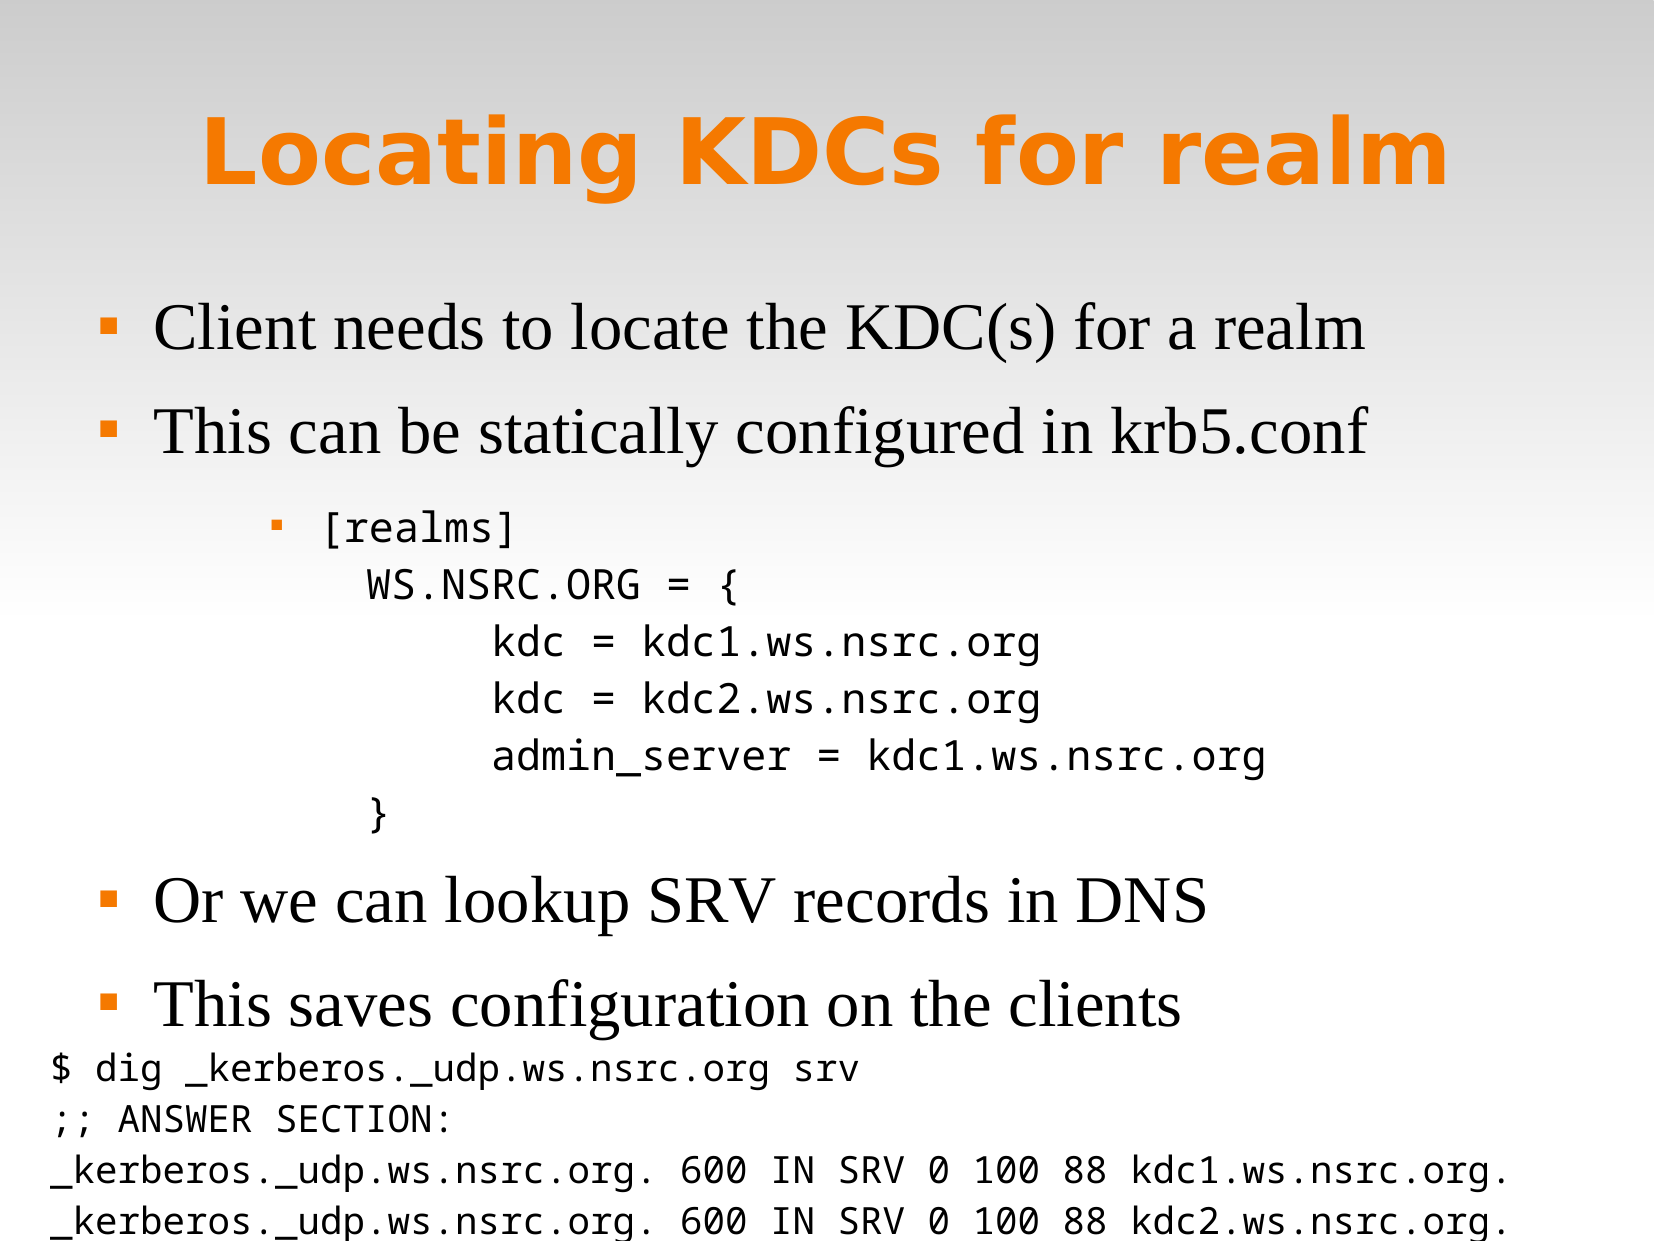

# Locating KDCs for realm
Client needs to locate the KDC(s) for a realm
This can be statically configured in krb5.conf
[realms]
WS.NSRC.ORG = {
 kdc = kdc1.ws.nsrc.org
 kdc = kdc2.ws.nsrc.org
 admin_server = kdc1.ws.nsrc.org
}
Or we can lookup SRV records in DNS
This saves configuration on the clients
$ dig _kerberos._udp.ws.nsrc.org srv
;; ANSWER SECTION:
_kerberos._udp.ws.nsrc.org. 600 IN SRV 0 100 88 kdc1.ws.nsrc.org.
_kerberos._udp.ws.nsrc.org. 600 IN SRV 0 100 88 kdc2.ws.nsrc.org.